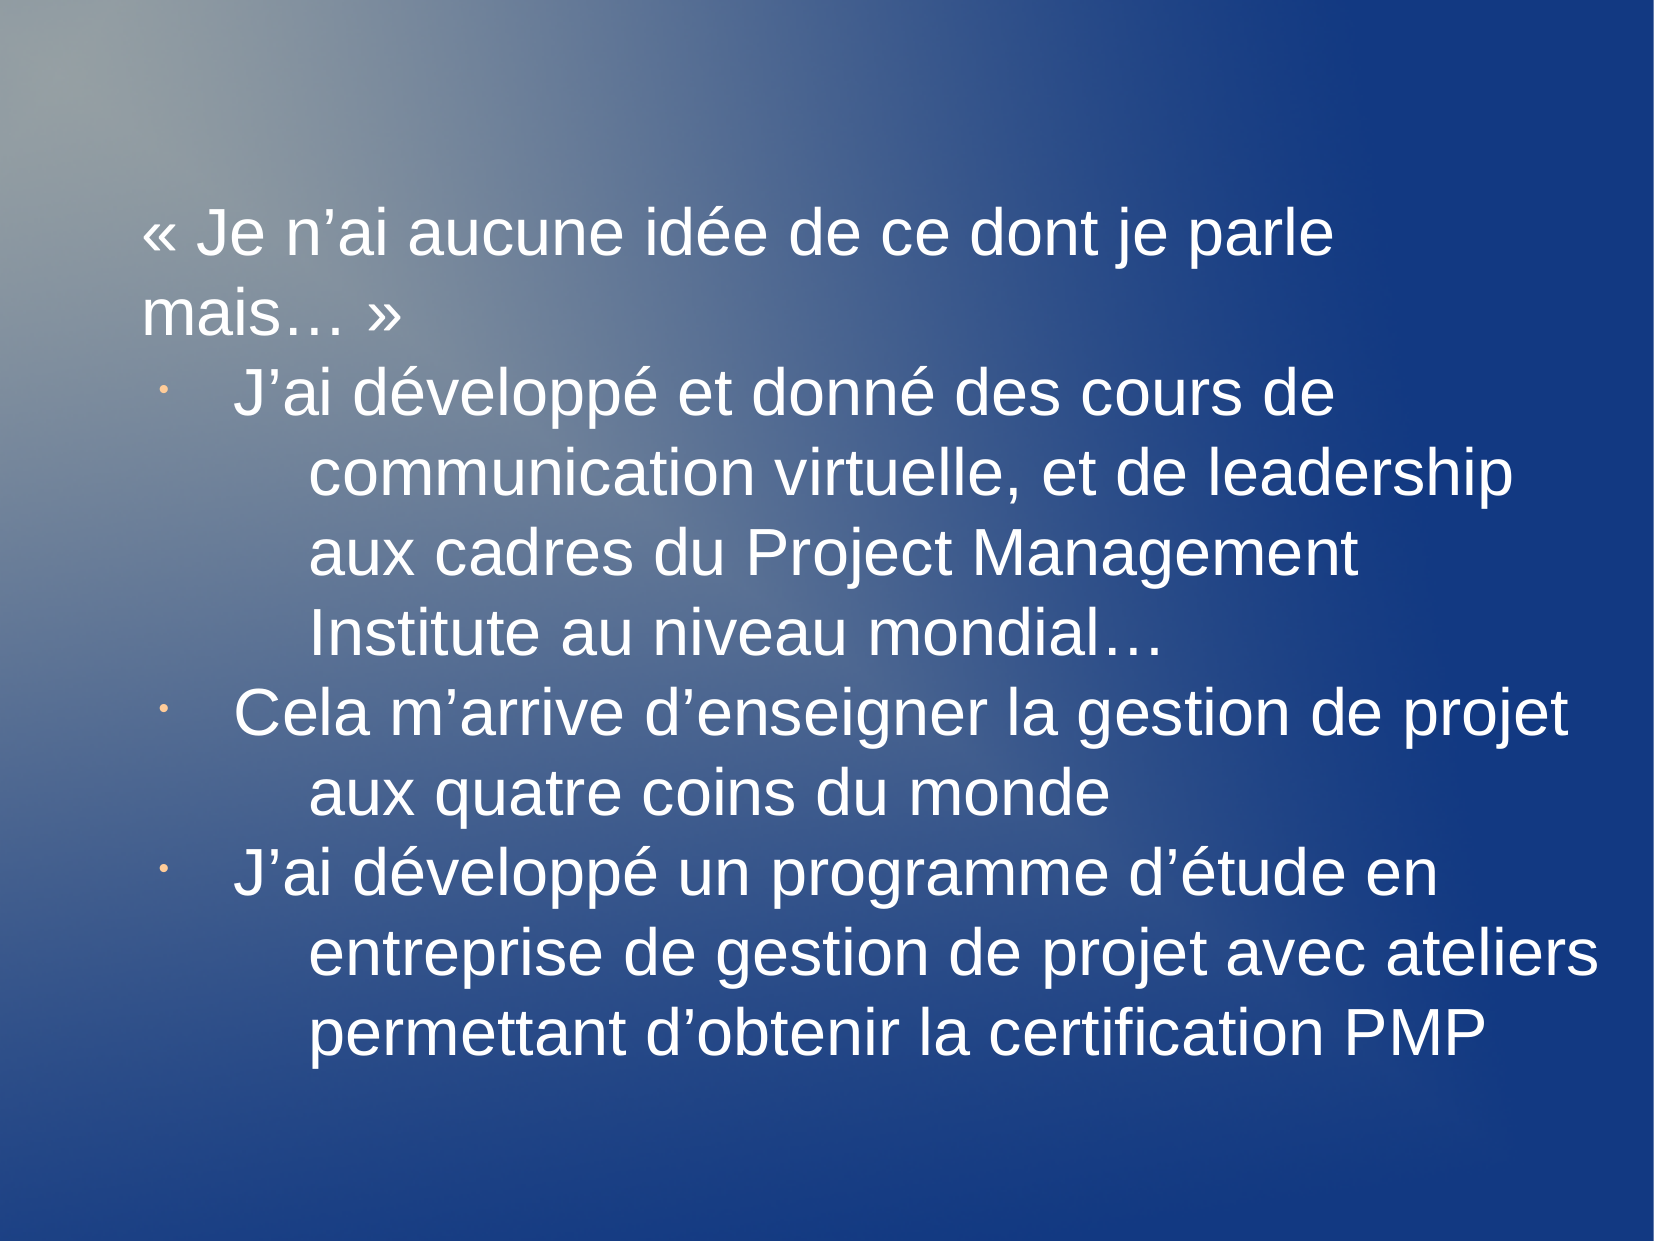

« Je n’ai aucune idée de ce dont je parle mais… »
J’ai développé et donné des cours de communication virtuelle, et de leadership aux cadres du Project Management Institute au niveau mondial…
Cela m’arrive d’enseigner la gestion de projet aux quatre coins du monde
J’ai développé un programme d’étude en entreprise de gestion de projet avec ateliers permettant d’obtenir la certification PMP